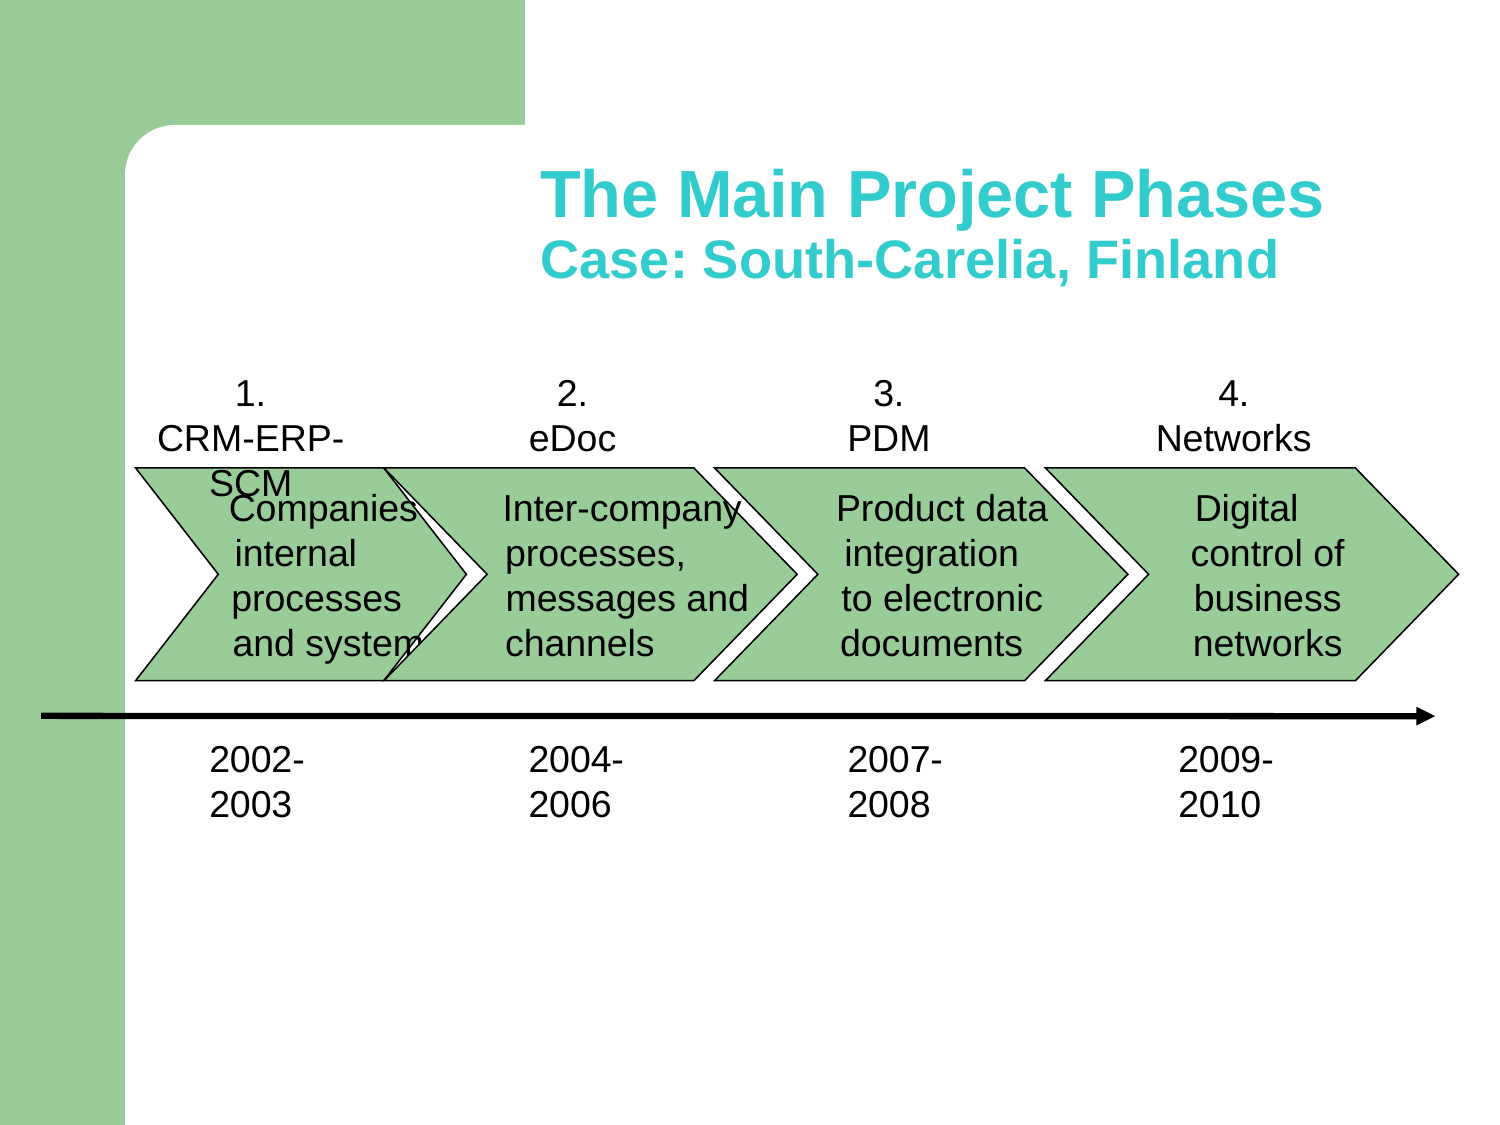

# The Main Project Phases Case: South-Carelia, Finland
1.
CRM-ERP-SCM
2.
eDoc
3.
PDM
4.
Networks
 Companies’
internal
 processes
 and systems
 Inter-company
 processes,
 messages and
channels
 Product data
 integration
 to electronic
 documents
Digital
 control of
 business
 networks
2002-
2003
2004-2006
2007-2008
2009-2010